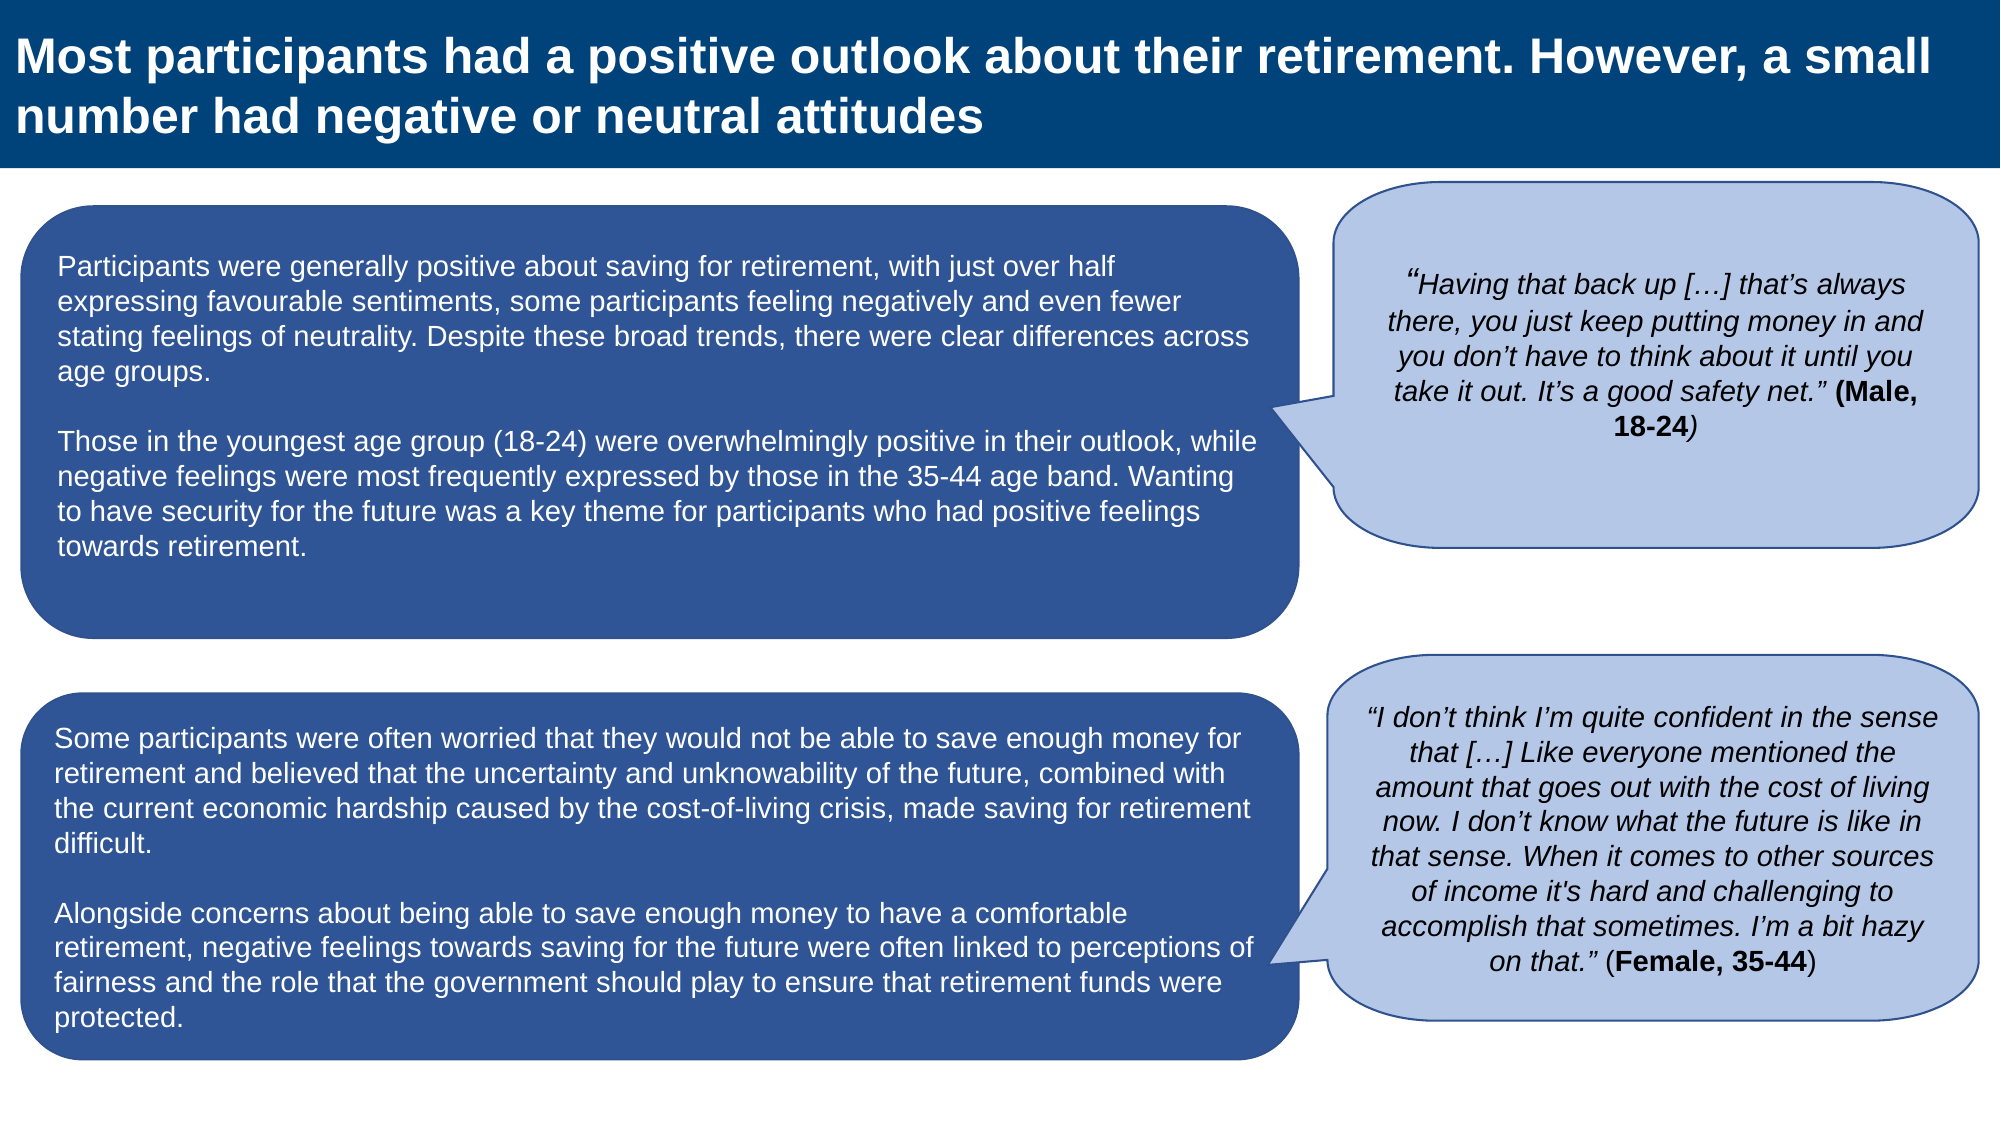

# Most participants had a positive outlook about their retirement. However, a small number had negative or neutral attitudes
“Having that back up […] that’s always there, you just keep putting money in and you don’t have to think about it until you take it out. It’s a good safety net.” (Male, 18-24)
Participants were generally positive about saving for retirement, with just over half expressing favourable sentiments, some participants feeling negatively and even fewer stating feelings of neutrality. Despite these broad trends, there were clear differences across age groups.
Those in the youngest age group (18-24) were overwhelmingly positive in their outlook, while negative feelings were most frequently expressed by those in the 35-44 age band. Wanting to have security for the future was a key theme for participants who had positive feelings towards retirement.
“I don’t think I’m quite confident in the sense that […] Like everyone mentioned the amount that goes out with the cost of living now. I don’t know what the future is like in that sense. When it comes to other sources of income it's hard and challenging to accomplish that sometimes. I’m a bit hazy on that.” (Female, 35-44)
Some participants were often worried that they would not be able to save enough money for retirement and believed that the uncertainty and unknowability of the future, combined with the current economic hardship caused by the cost-of-living crisis, made saving for retirement difficult.
Alongside concerns about being able to save enough money to have a comfortable retirement, negative feelings towards saving for the future were often linked to perceptions of fairness and the role that the government should play to ensure that retirement funds were protected.